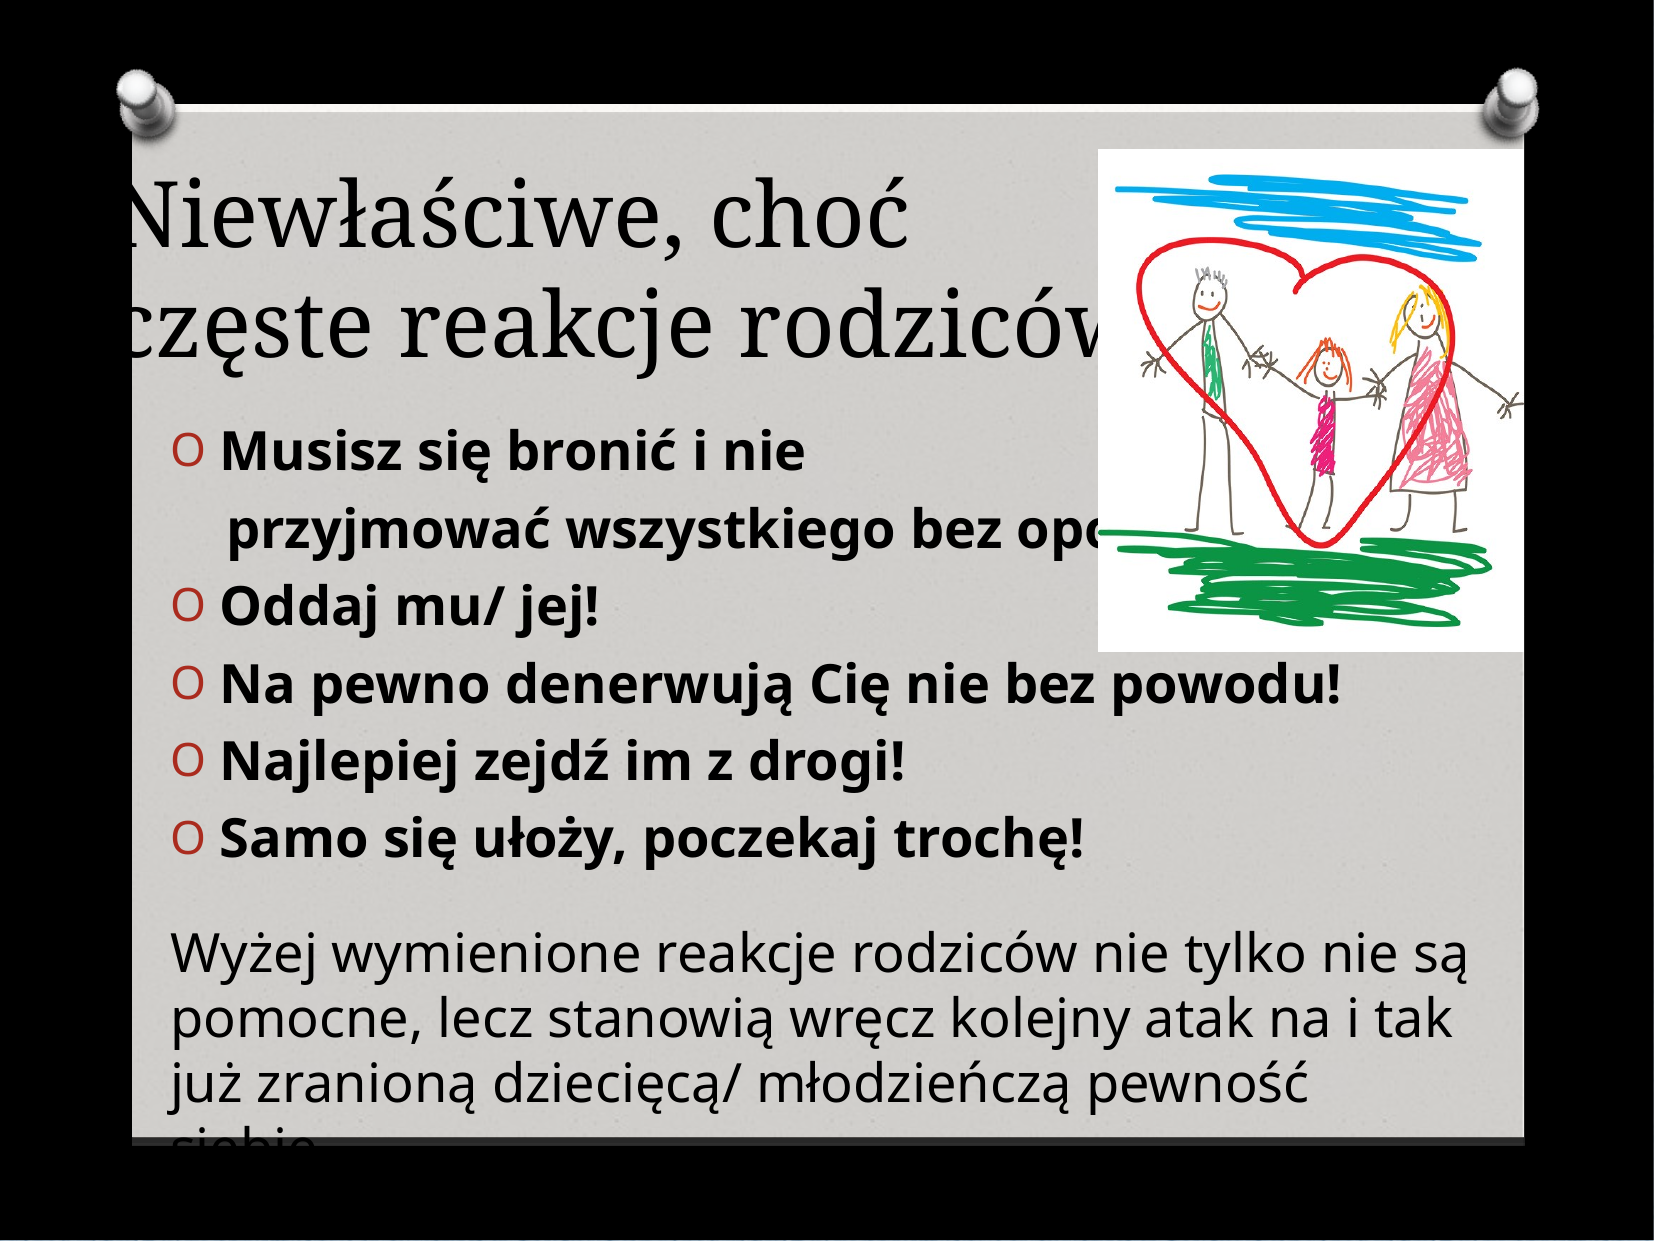

# Niewłaściwe, choć częste reakcje rodziców
Musisz się bronić i nie
 przyjmować wszystkiego bez oporu!
Oddaj mu/ jej!
Na pewno denerwują Cię nie bez powodu!
Najlepiej zejdź im z drogi!
Samo się ułoży, poczekaj trochę!
Wyżej wymienione reakcje rodziców nie tylko nie są pomocne, lecz stanowią wręcz kolejny atak na i tak już zranioną dziecięcą/ młodzieńczą pewność siebie.